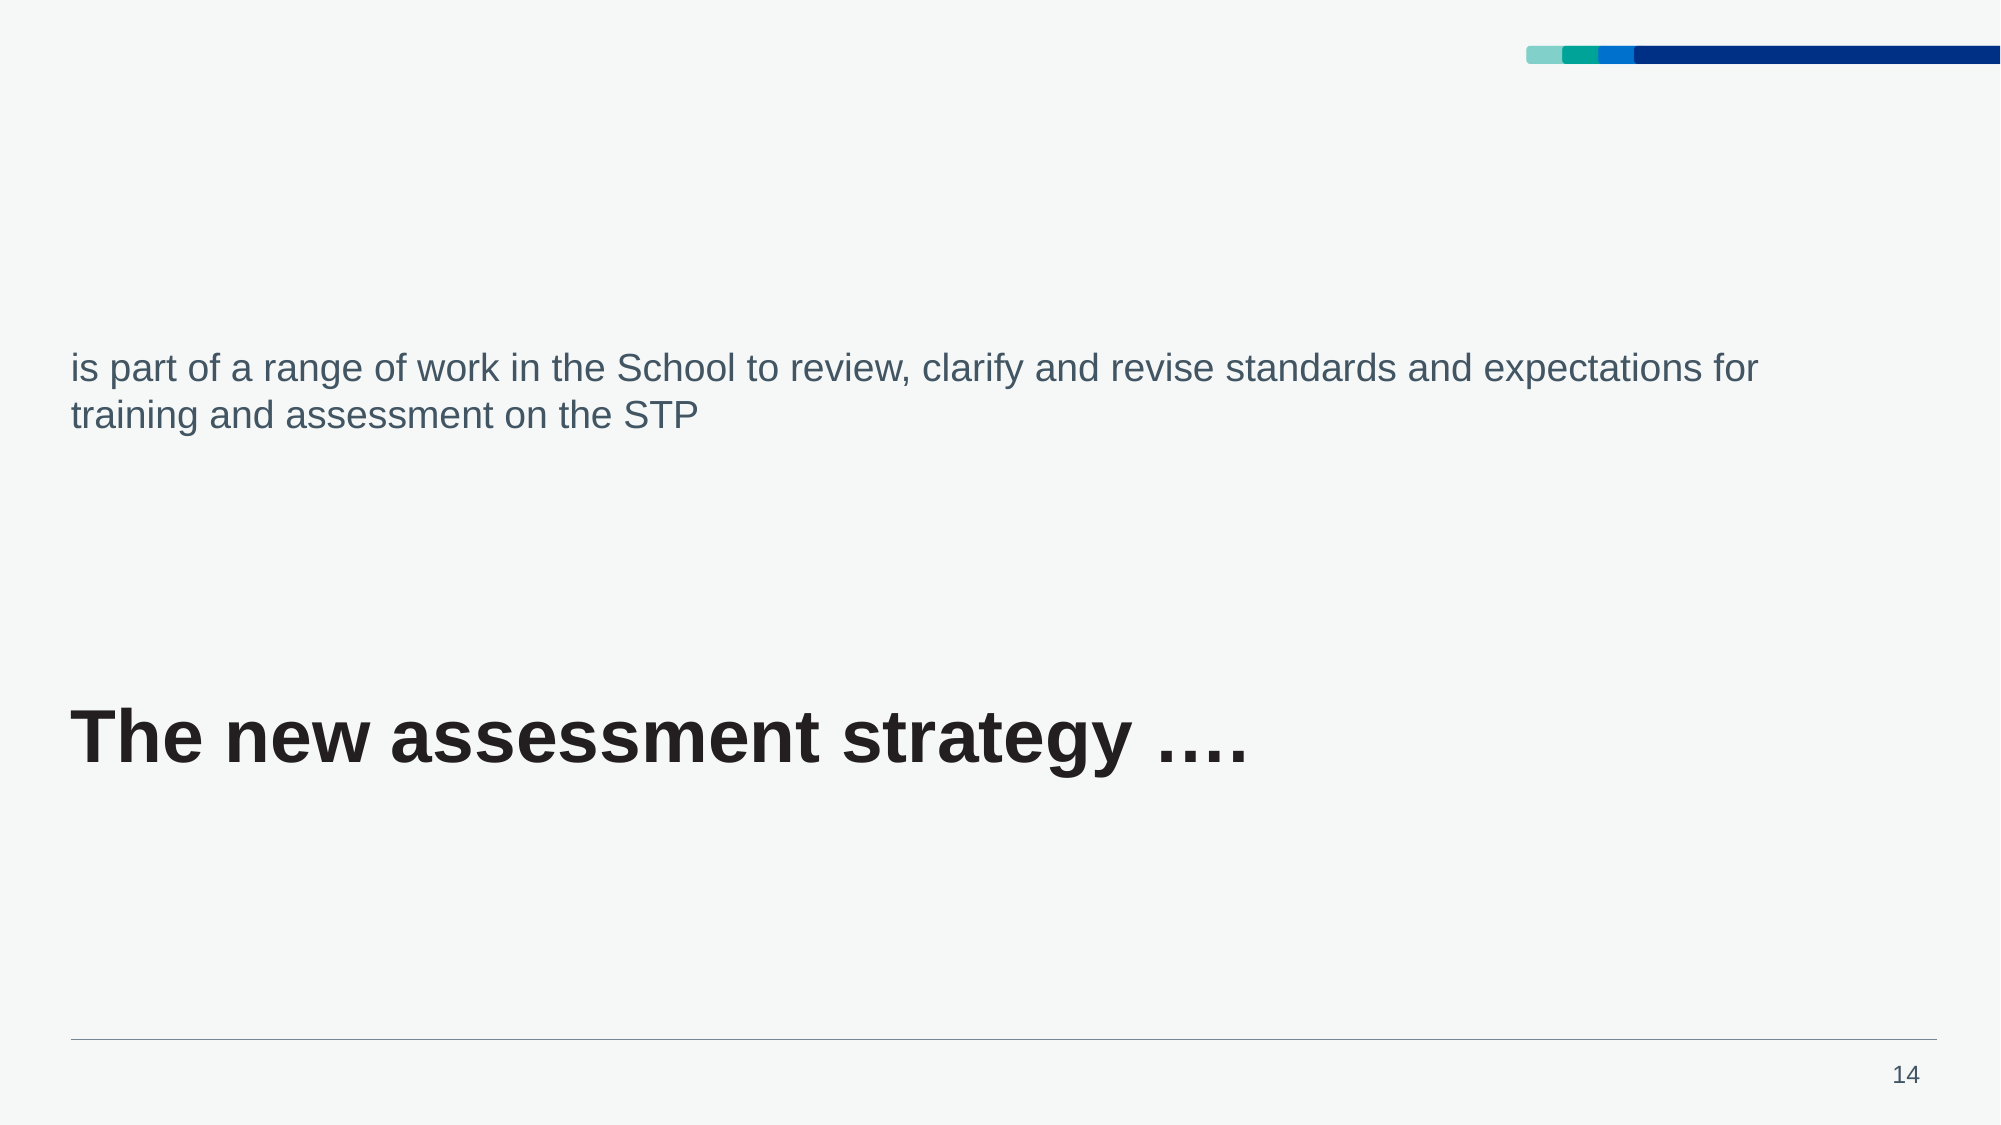

is part of a range of work in the School to review, clarify and revise standards and expectations for training and assessment on the STP
# The new assessment strategy ….